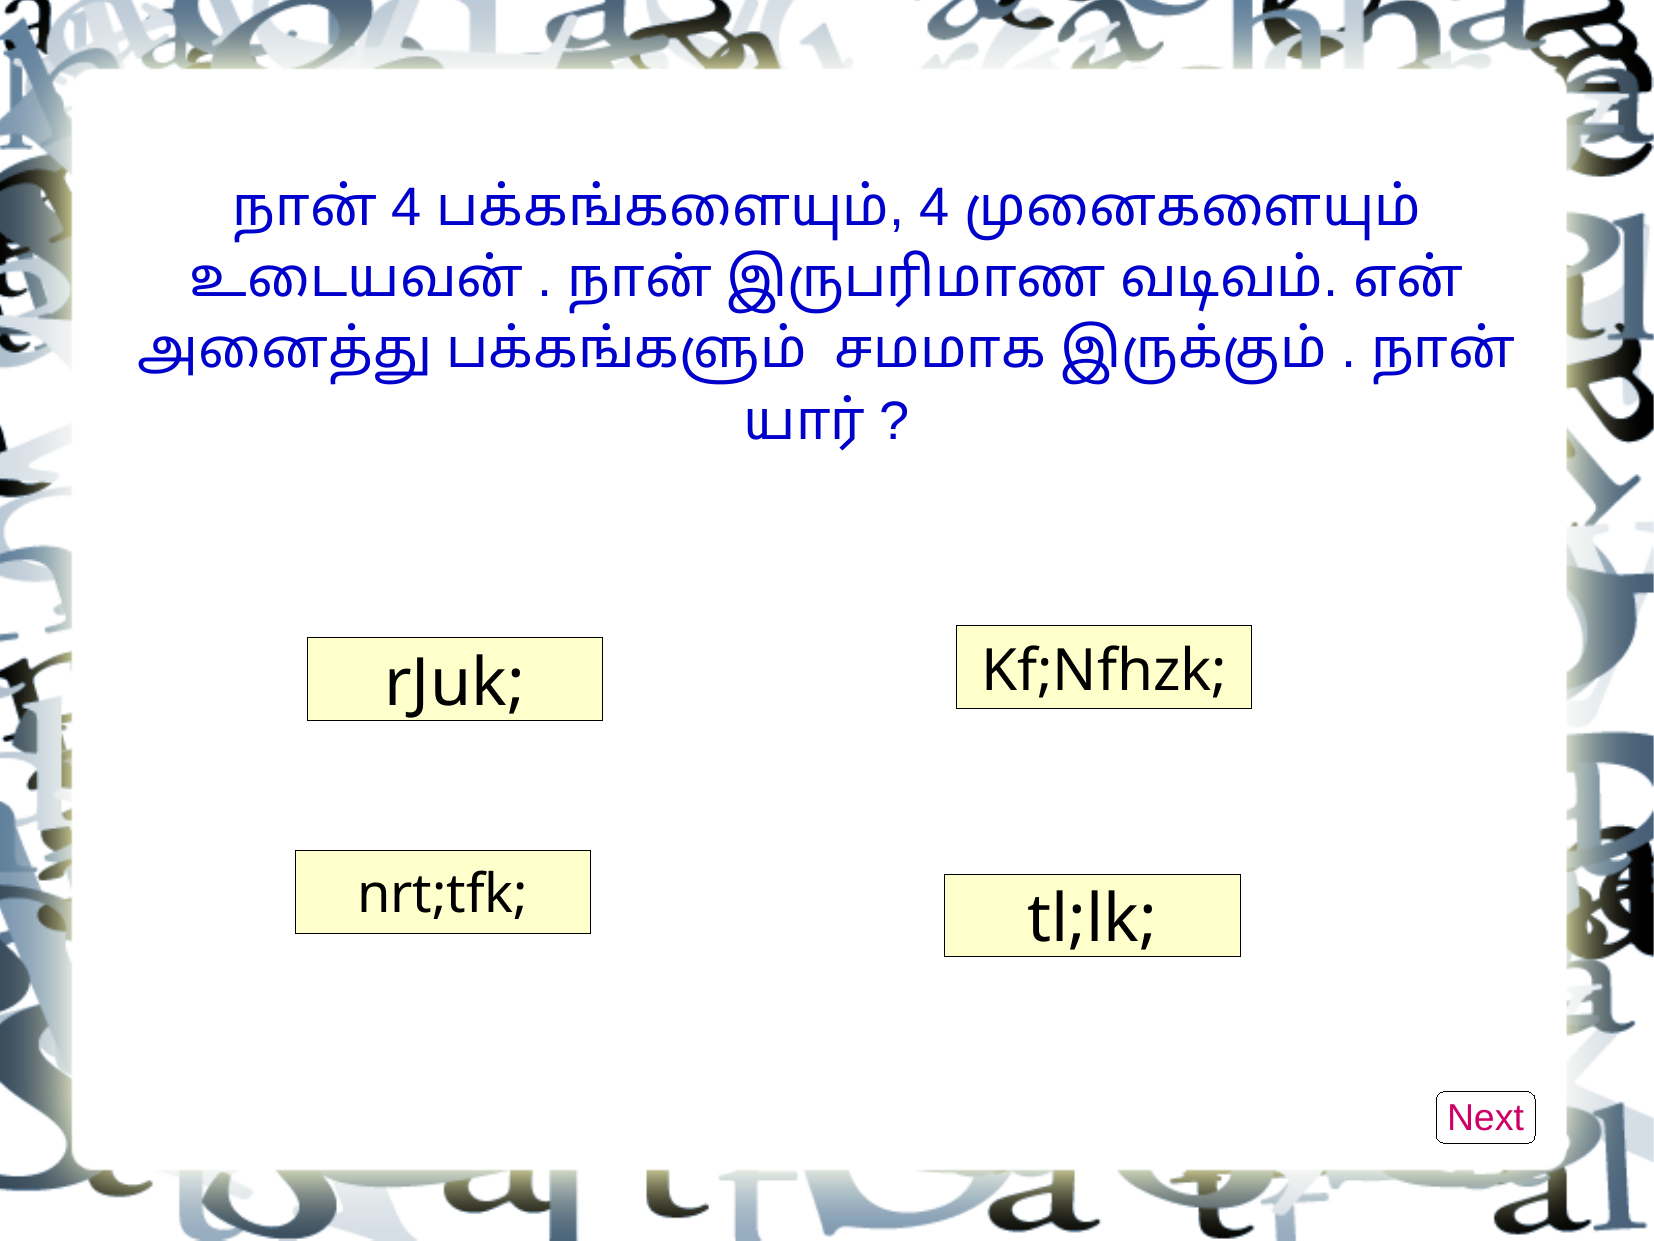

# நான் 4 பக்கங்களையும், 4 முனைகளையும் உடையவன் . நான் இருபரிமாண வடிவம். என் அனைத்து பக்கங்களும் சமமாக இருக்கும் . நான் யார் ?
Kf;Nfhzk;
rJuk;
nrt;tfk;
tl;lk;
Next